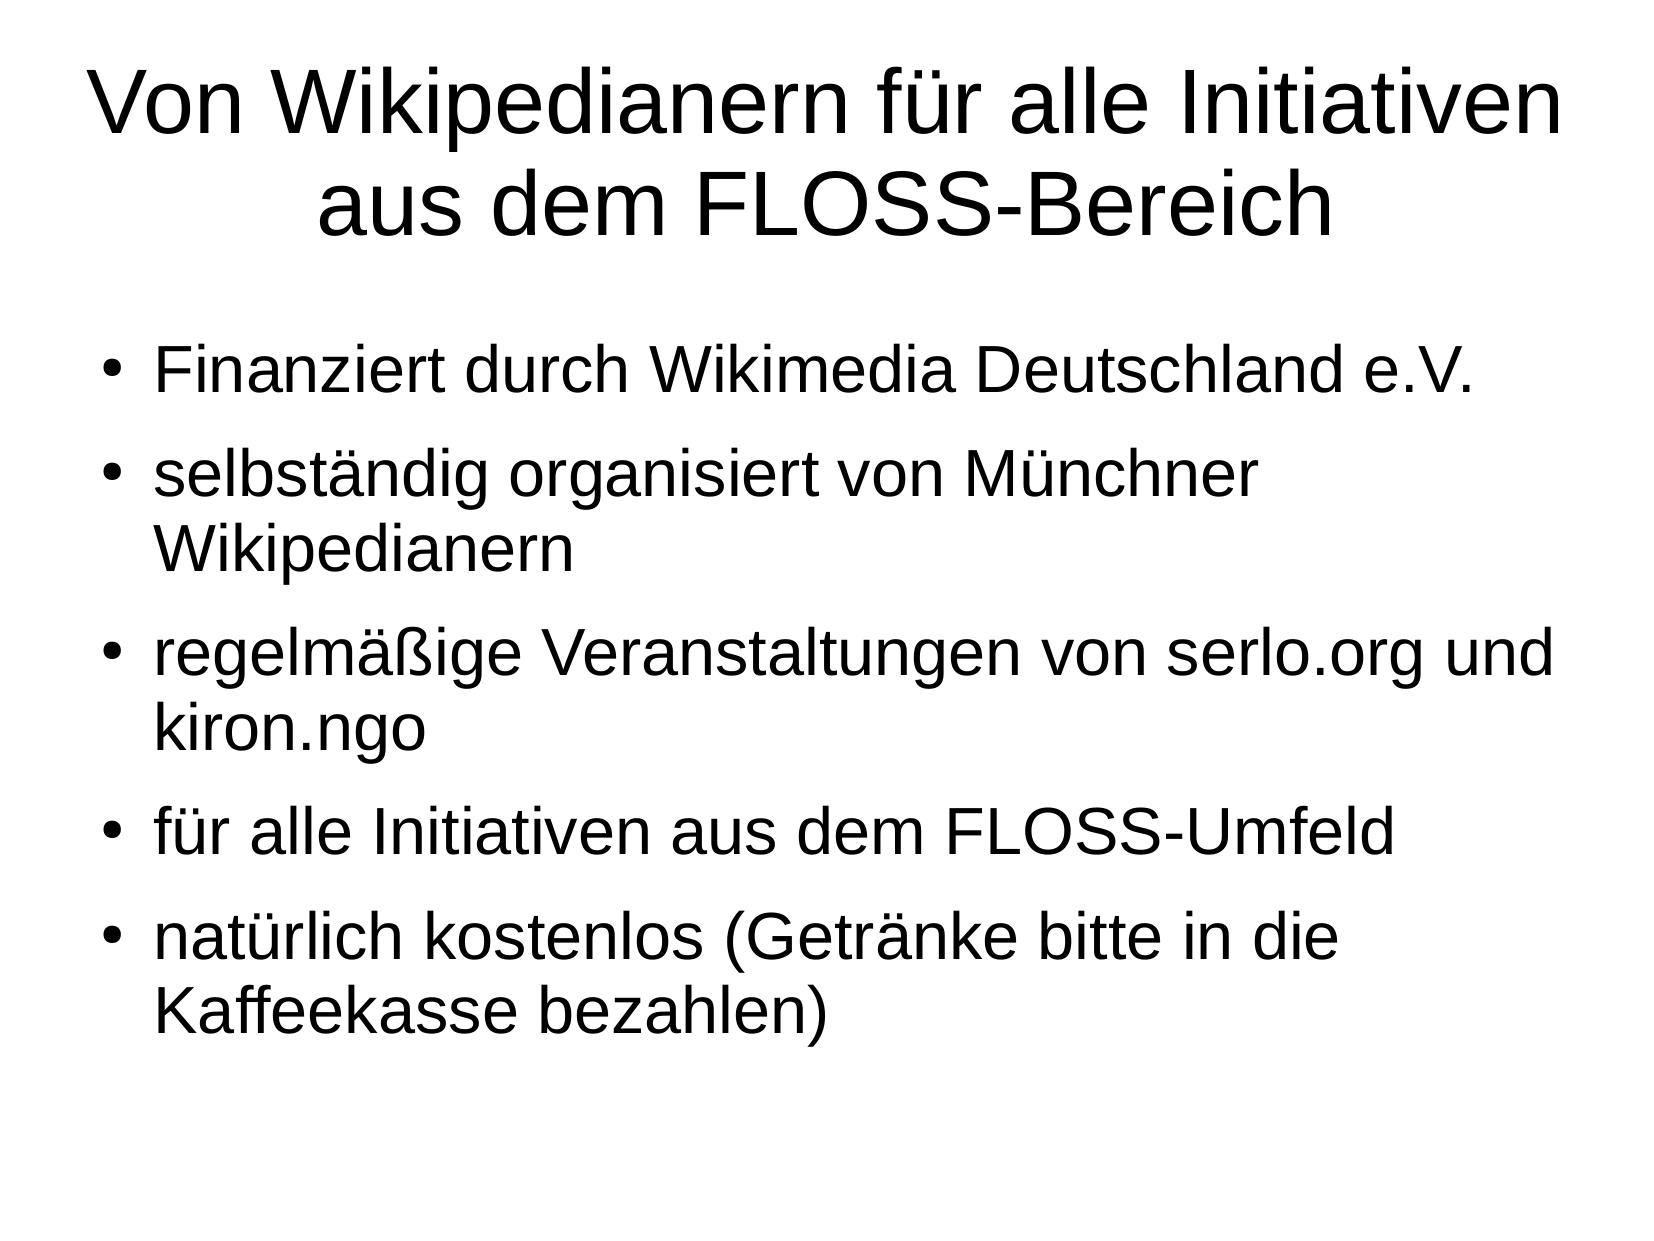

# Von Wikipedianern für alle Initiativen aus dem FLOSS-Bereich
Finanziert durch Wikimedia Deutschland e.V.
selbständig organisiert von Münchner Wikipedianern
regelmäßige Veranstaltungen von serlo.org und kiron.ngo
für alle Initiativen aus dem FLOSS-Umfeld
natürlich kostenlos (Getränke bitte in die Kaffeekasse bezahlen)